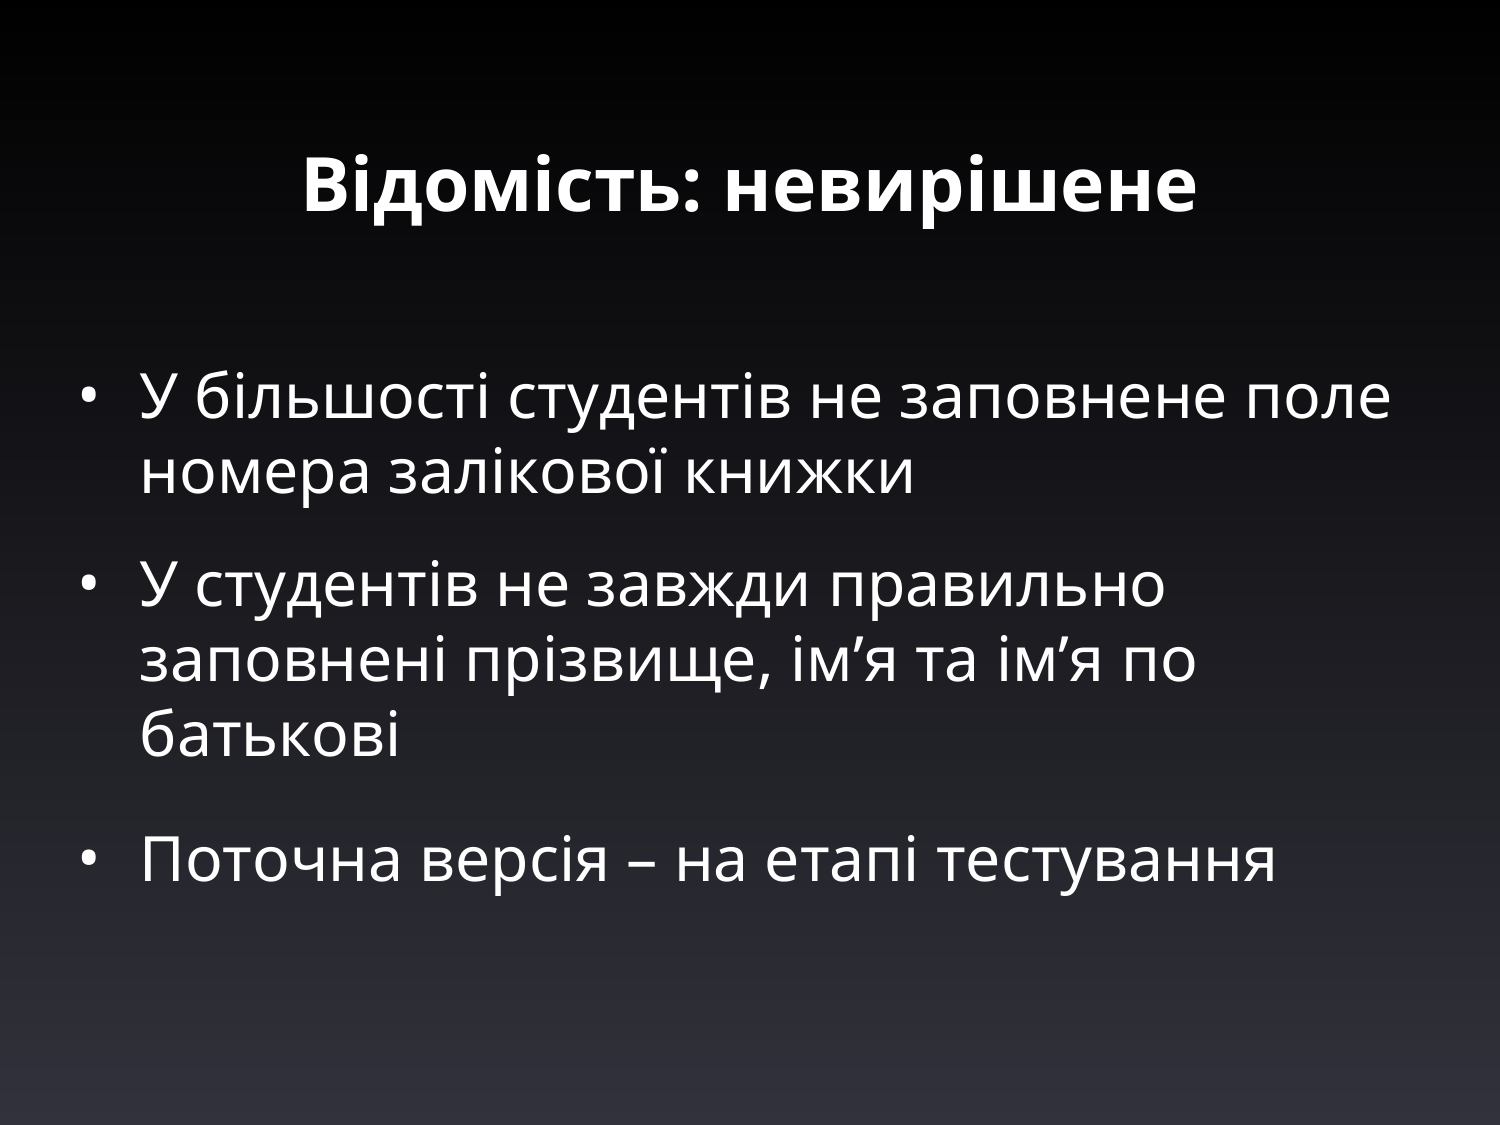

# Відомість: невирішене
У більшості студентів не заповнене поле номера залікової книжки
У студентів не завжди правильно заповнені прізвище, ім’я та ім’я по батькові
Поточна версія – на етапі тестування